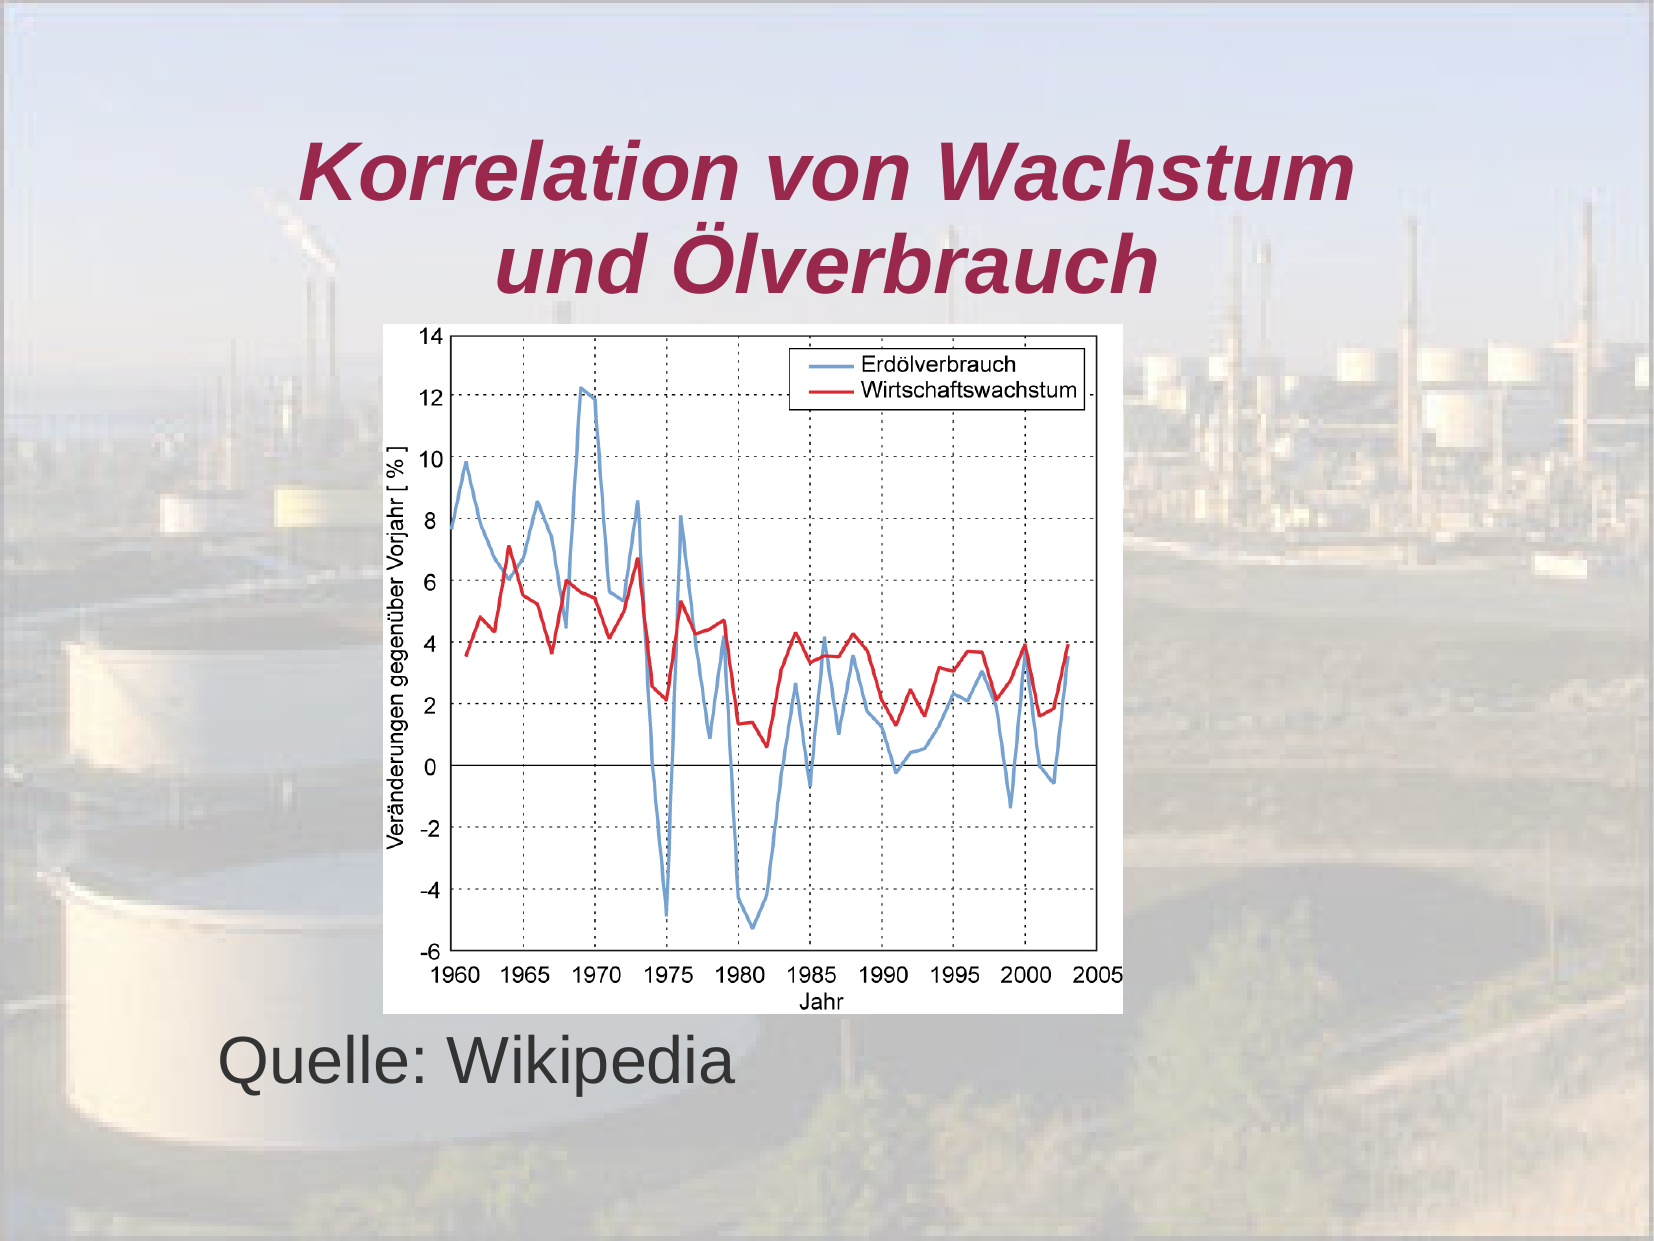

# Korrelation von Wachstum und Ölverbrauch
Quelle: Wikipedia